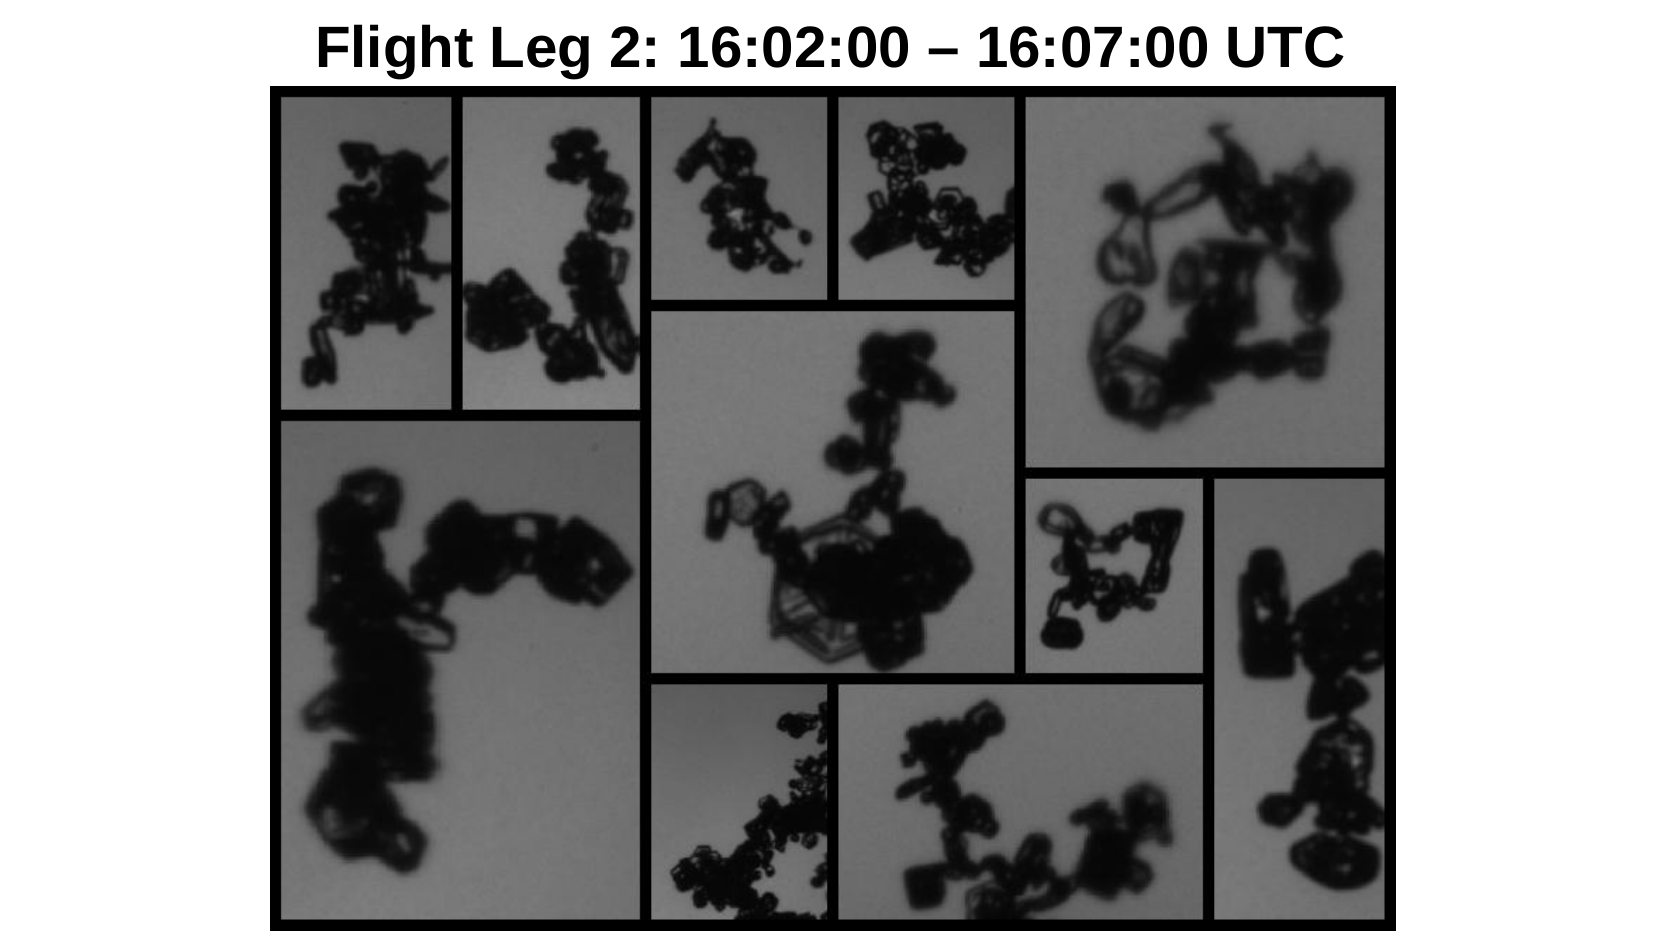

# Flight Leg 2: 16:02:00 – 16:07:00 UTC